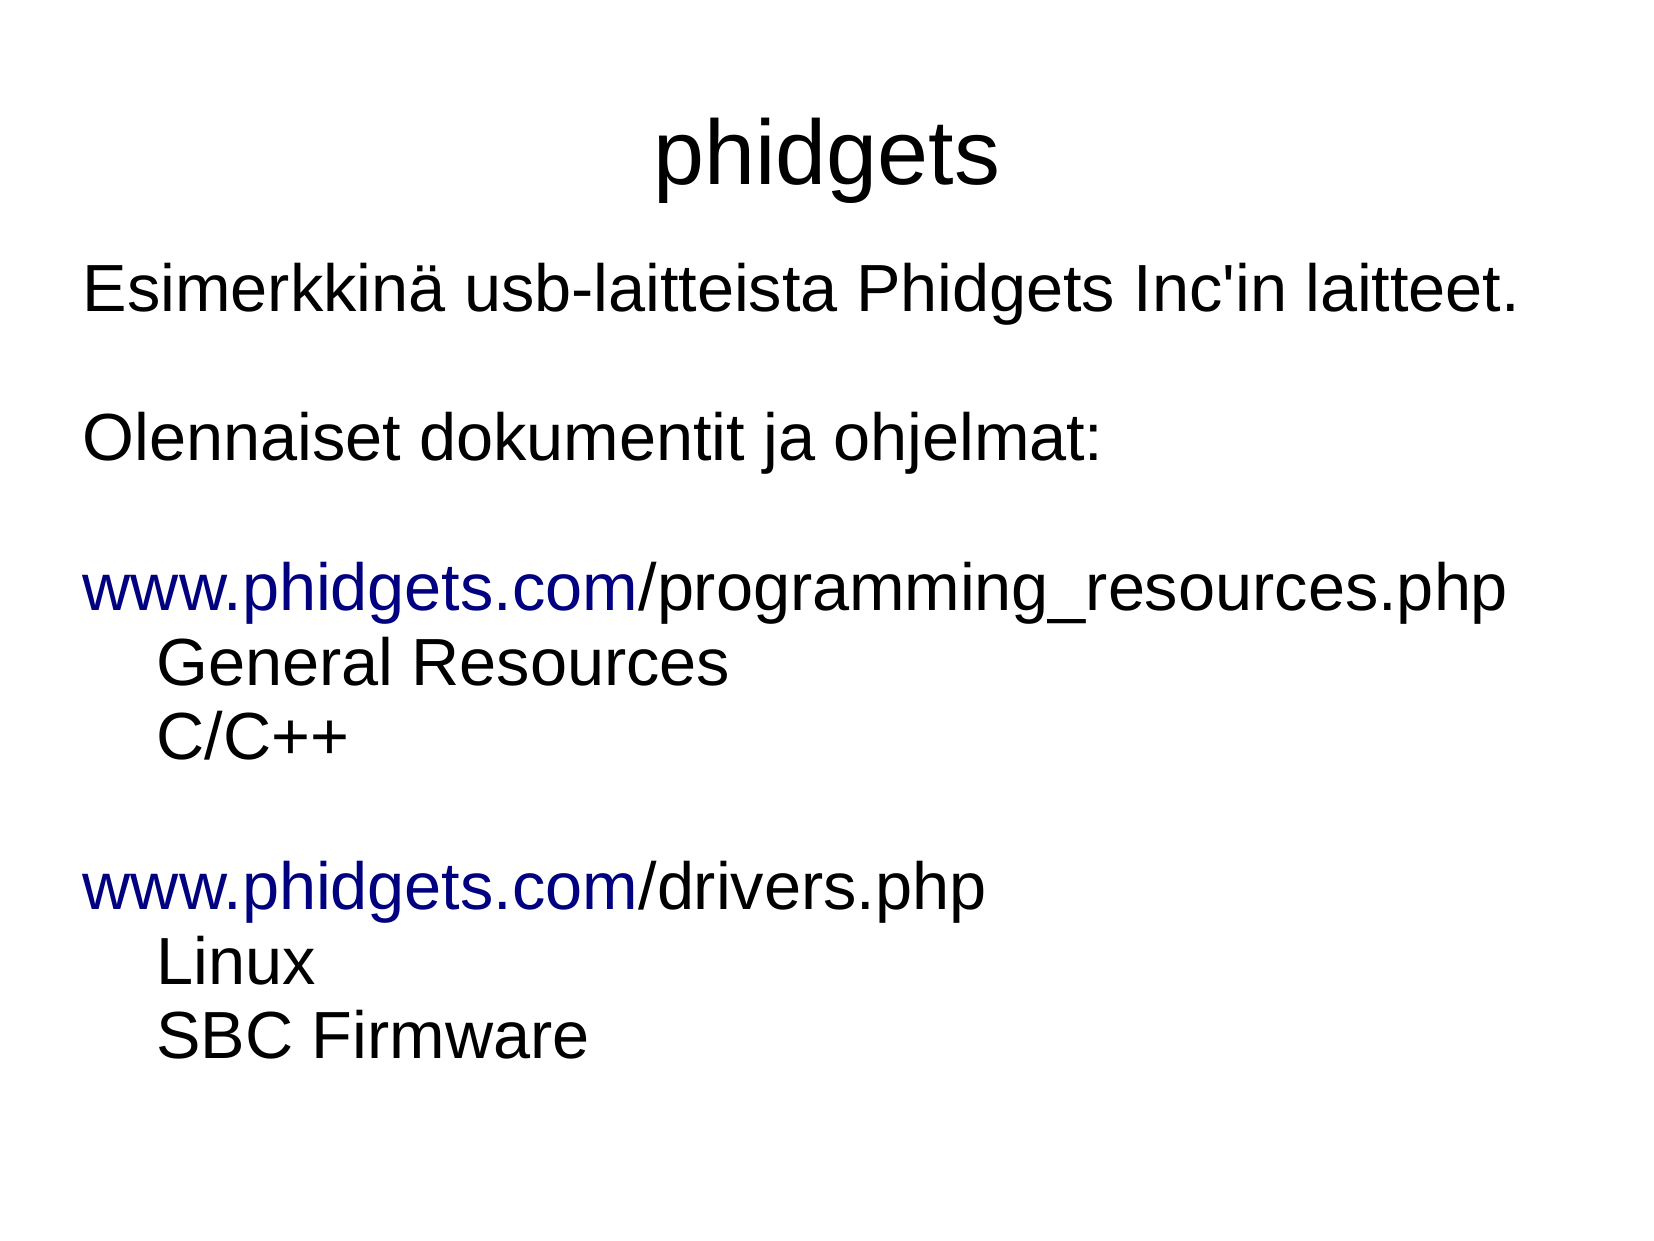

# phidgets
Esimerkkinä usb-laitteista Phidgets Inc'in laitteet.
Olennaiset dokumentit ja ohjelmat:
www.phidgets.com/programming_resources.php
	General Resources
	C/C++
www.phidgets.com/drivers.php
	Linux
	SBC Firmware